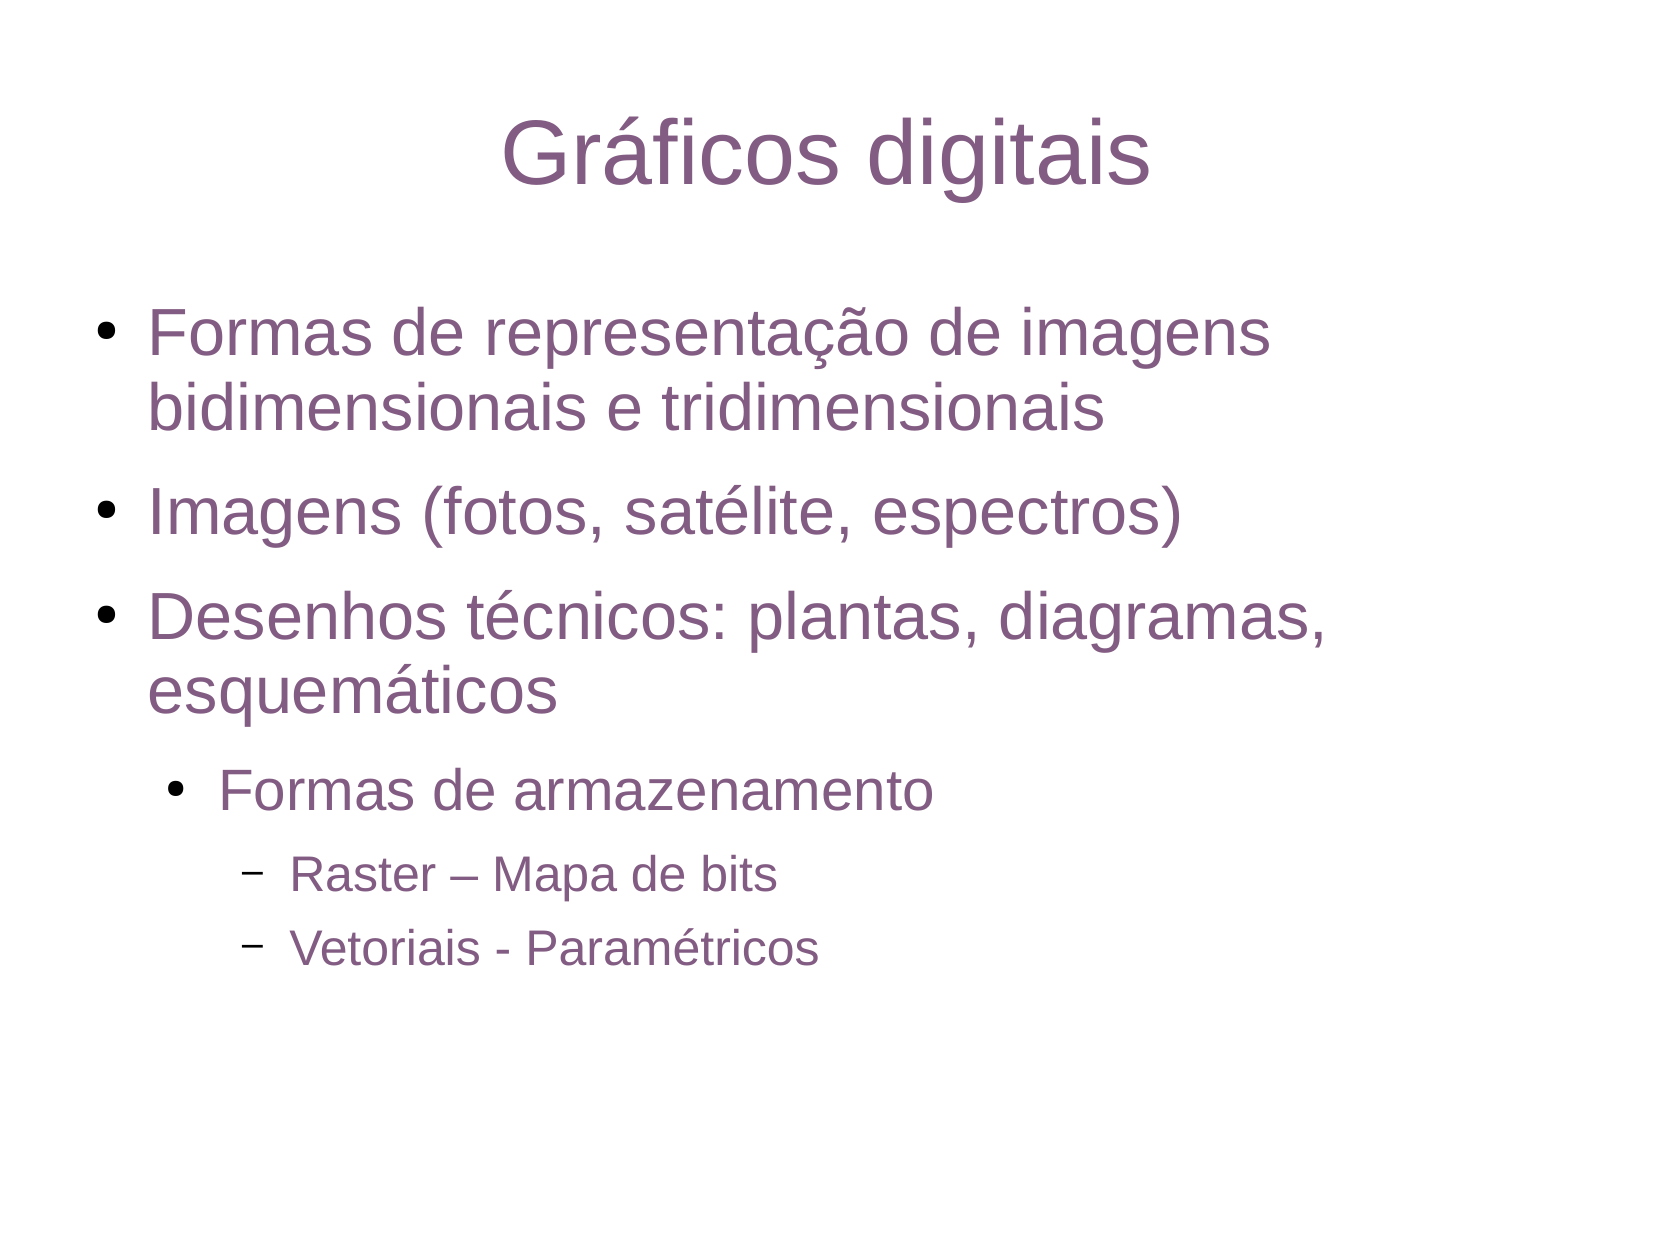

# Gráficos digitais
Formas de representação de imagens bidimensionais e tridimensionais
Imagens (fotos, satélite, espectros)
Desenhos técnicos: plantas, diagramas, esquemáticos
Formas de armazenamento
Raster – Mapa de bits
Vetoriais - Paramétricos